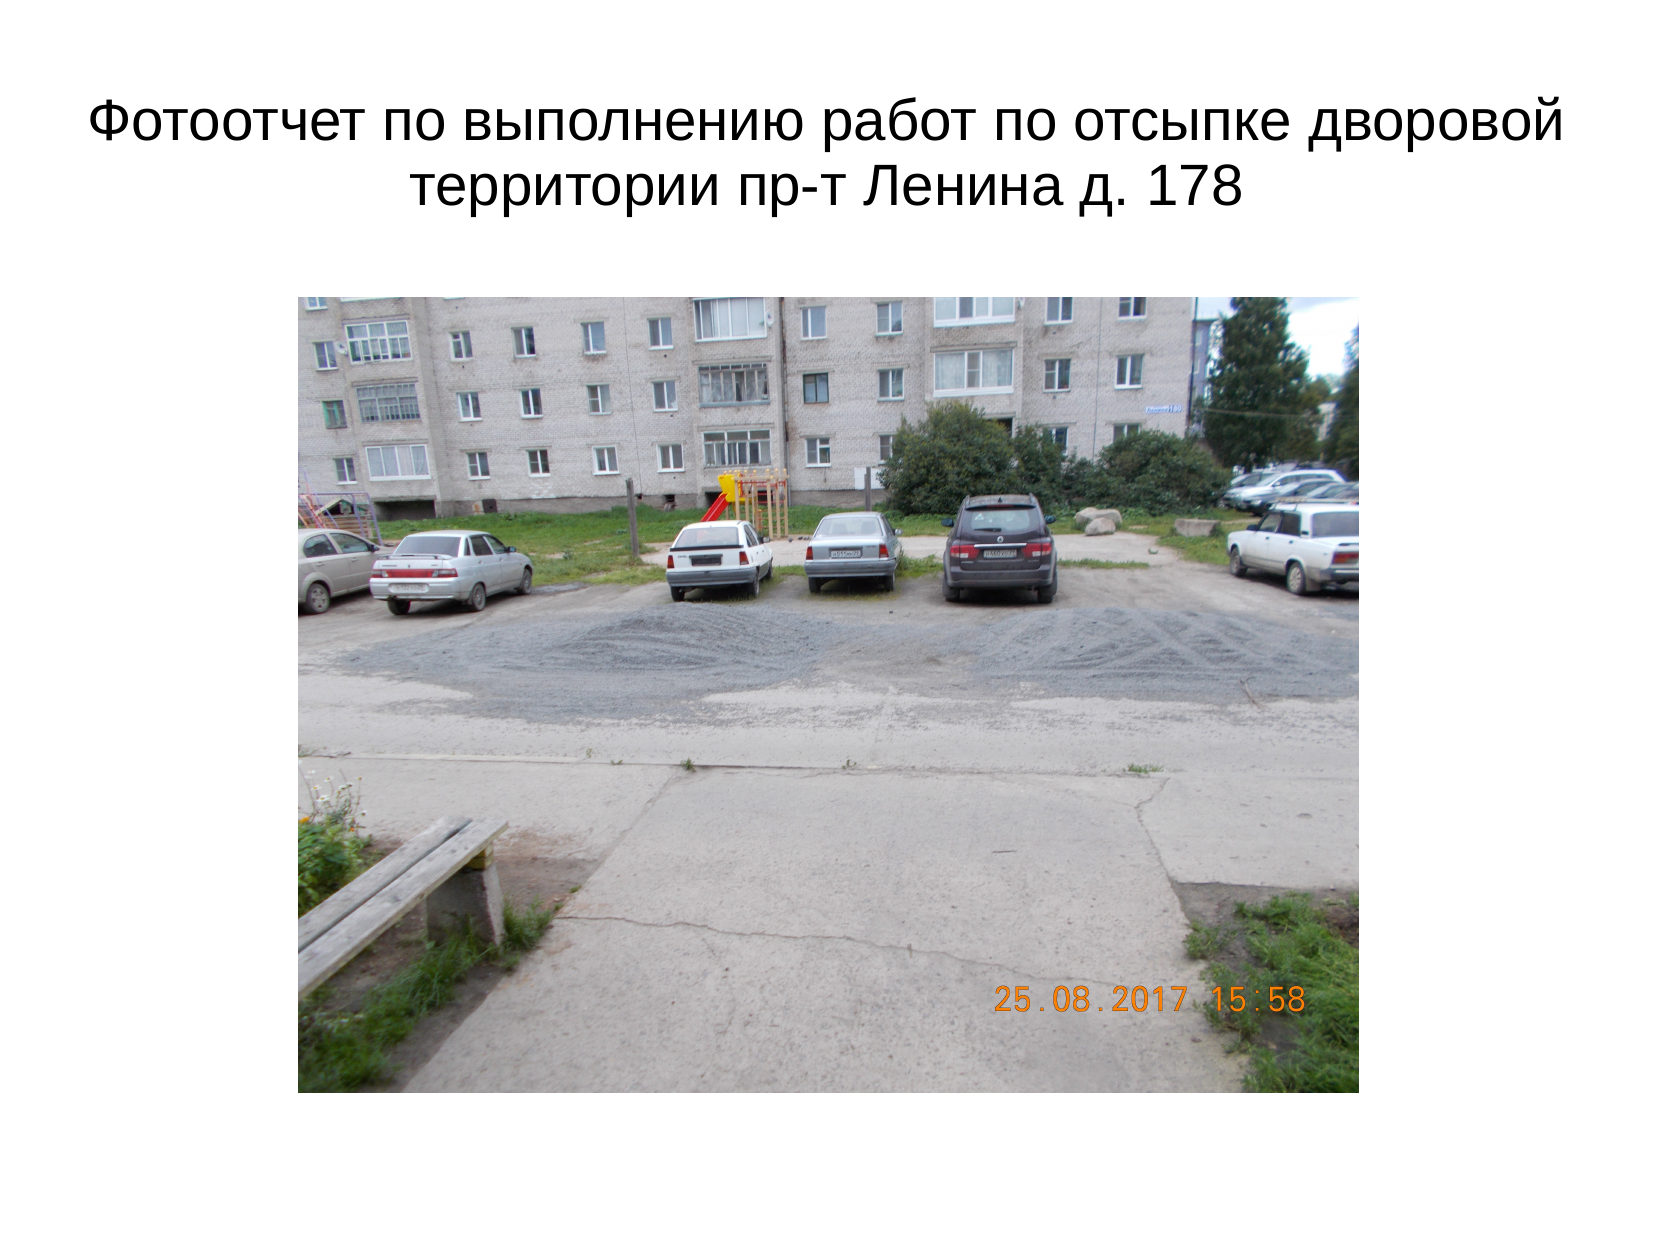

# Фотоотчет по выполнению работ по отсыпке дворовой территории пр-т Ленина д. 178